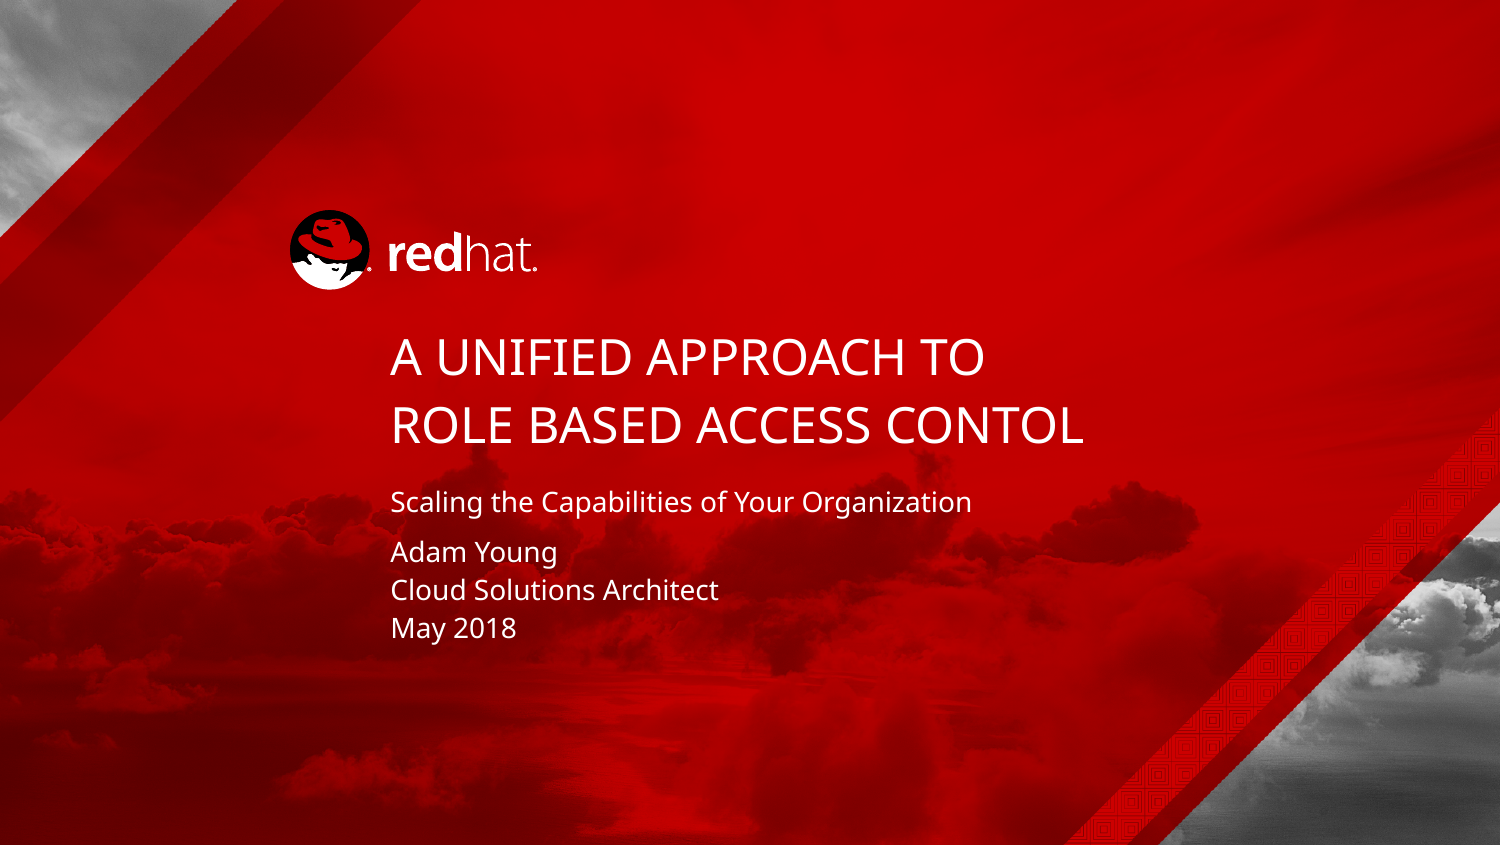

# A UNIFIED APPROACH TO ROLE BASED ACCESS CONTOL
Scaling the Capabilities of Your Organization
Adam Young
Cloud Solutions Architect
May 2018
INSERT DESIGNATOR, IF NEEDED
1